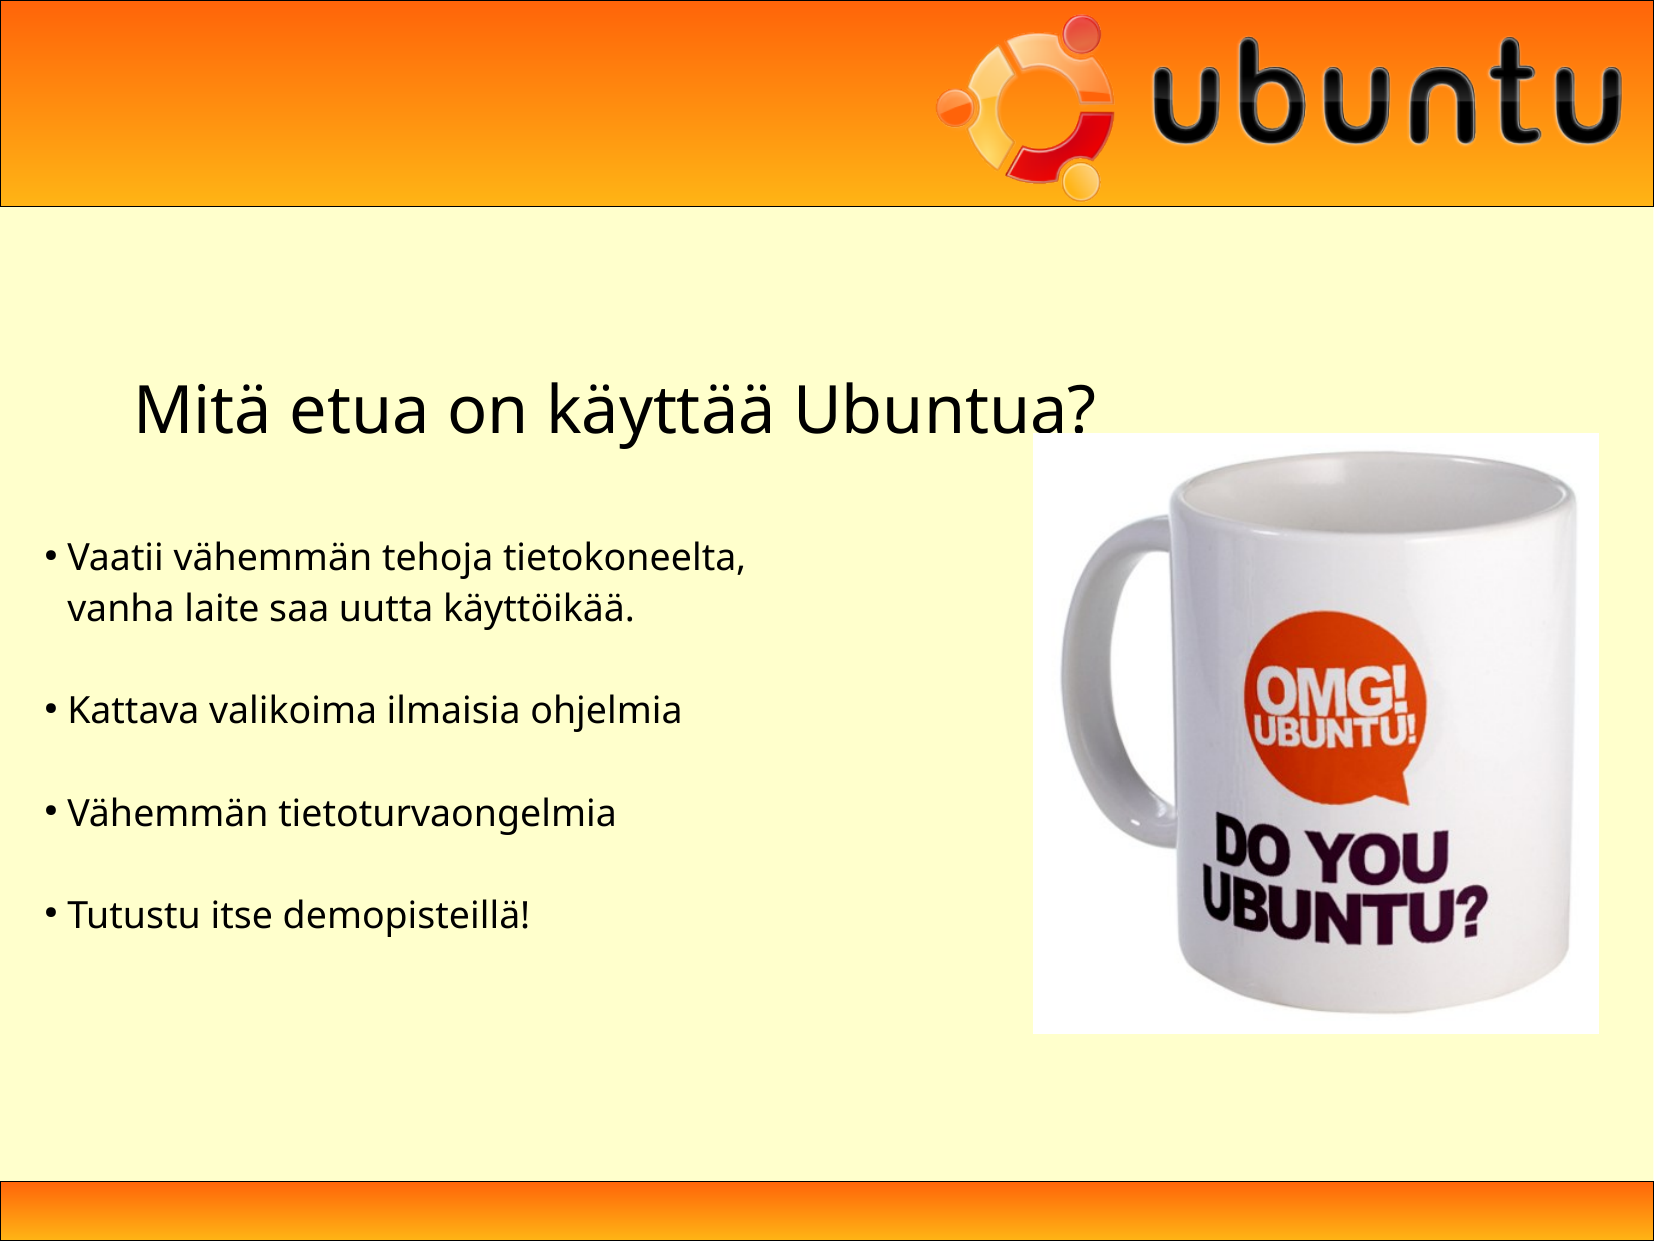

Mitä etua on käyttää Ubuntua?
 Vaatii vähemmän tehoja tietokoneelta,
 vanha laite saa uutta käyttöikää.
 Kattava valikoima ilmaisia ohjelmia
 Vähemmän tietoturvaongelmia
 Tutustu itse demopisteillä!